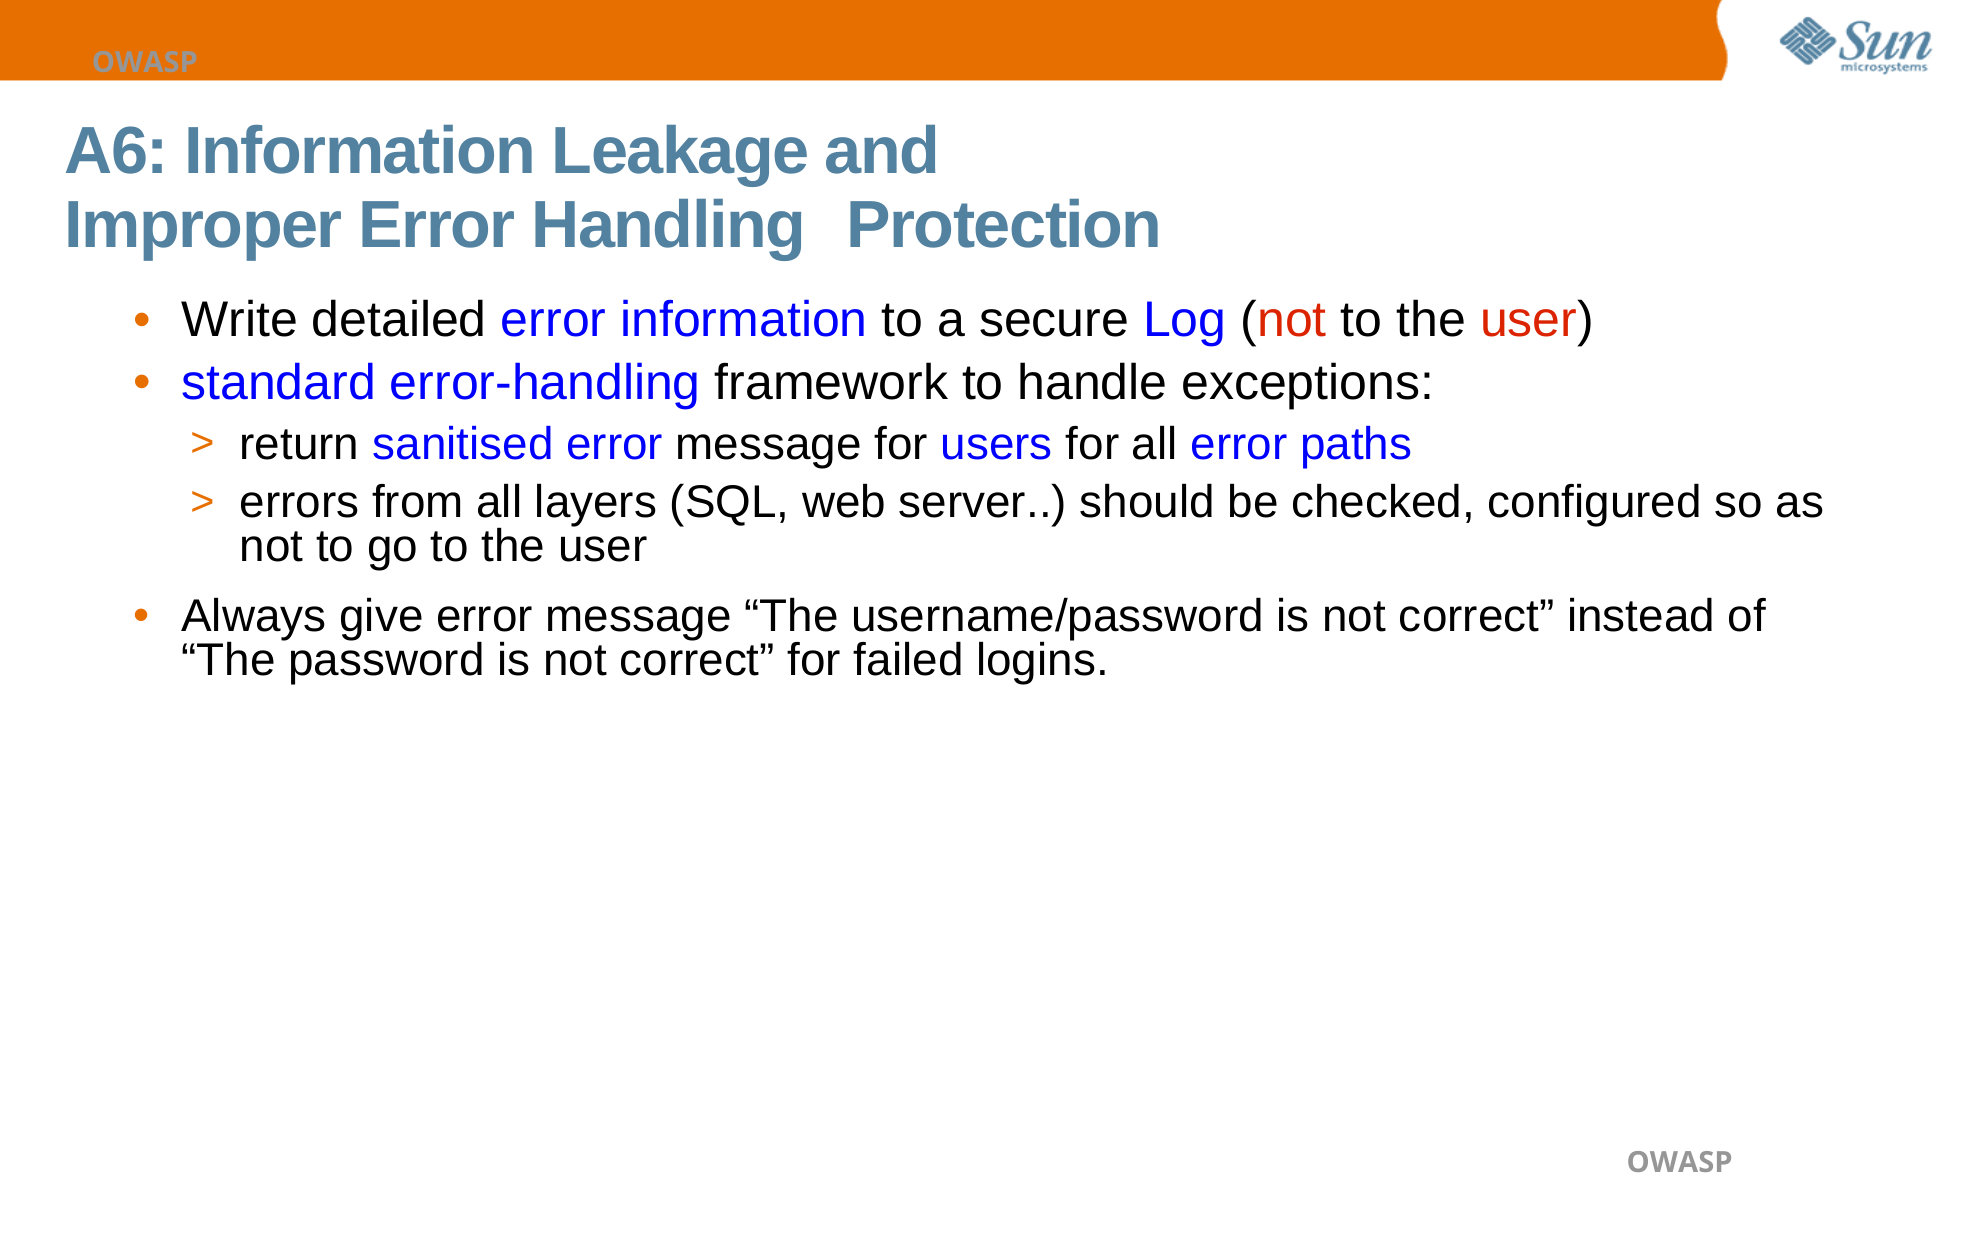

# A6: Information Leakage and Improper Error Handling Protection
Write detailed error information to a secure Log (not to the user)
standard error-handling framework to handle exceptions:
return sanitised error message for users for all error paths
errors from all layers (SQL, web server..) should be checked, configured so as not to go to the user
Always give error message “The username/password is not correct” instead of “The password is not correct” for failed logins.